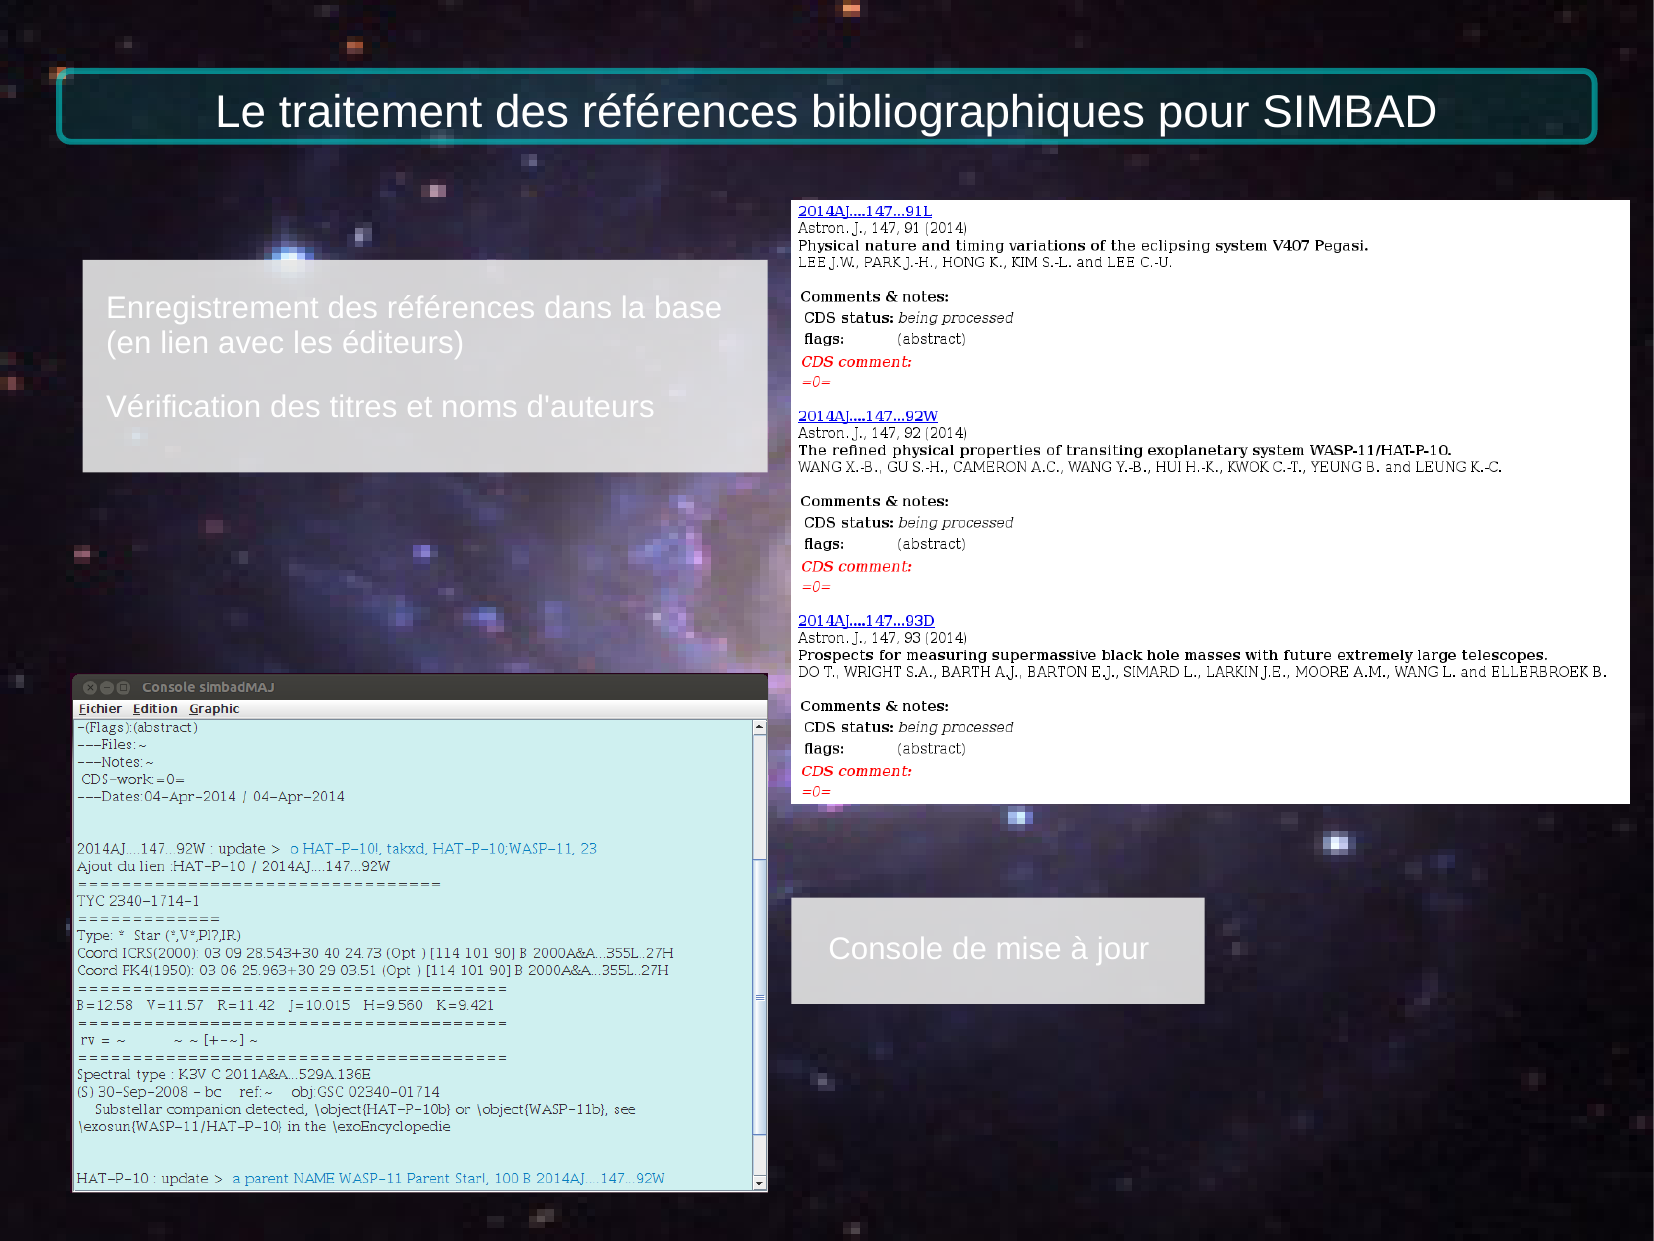

# Le traitement des références bibliographiques pour SIMBAD
Enregistrement des références dans la base (en lien avec les éditeurs)
Vérification des titres et noms d'auteurs
Console de mise à jour